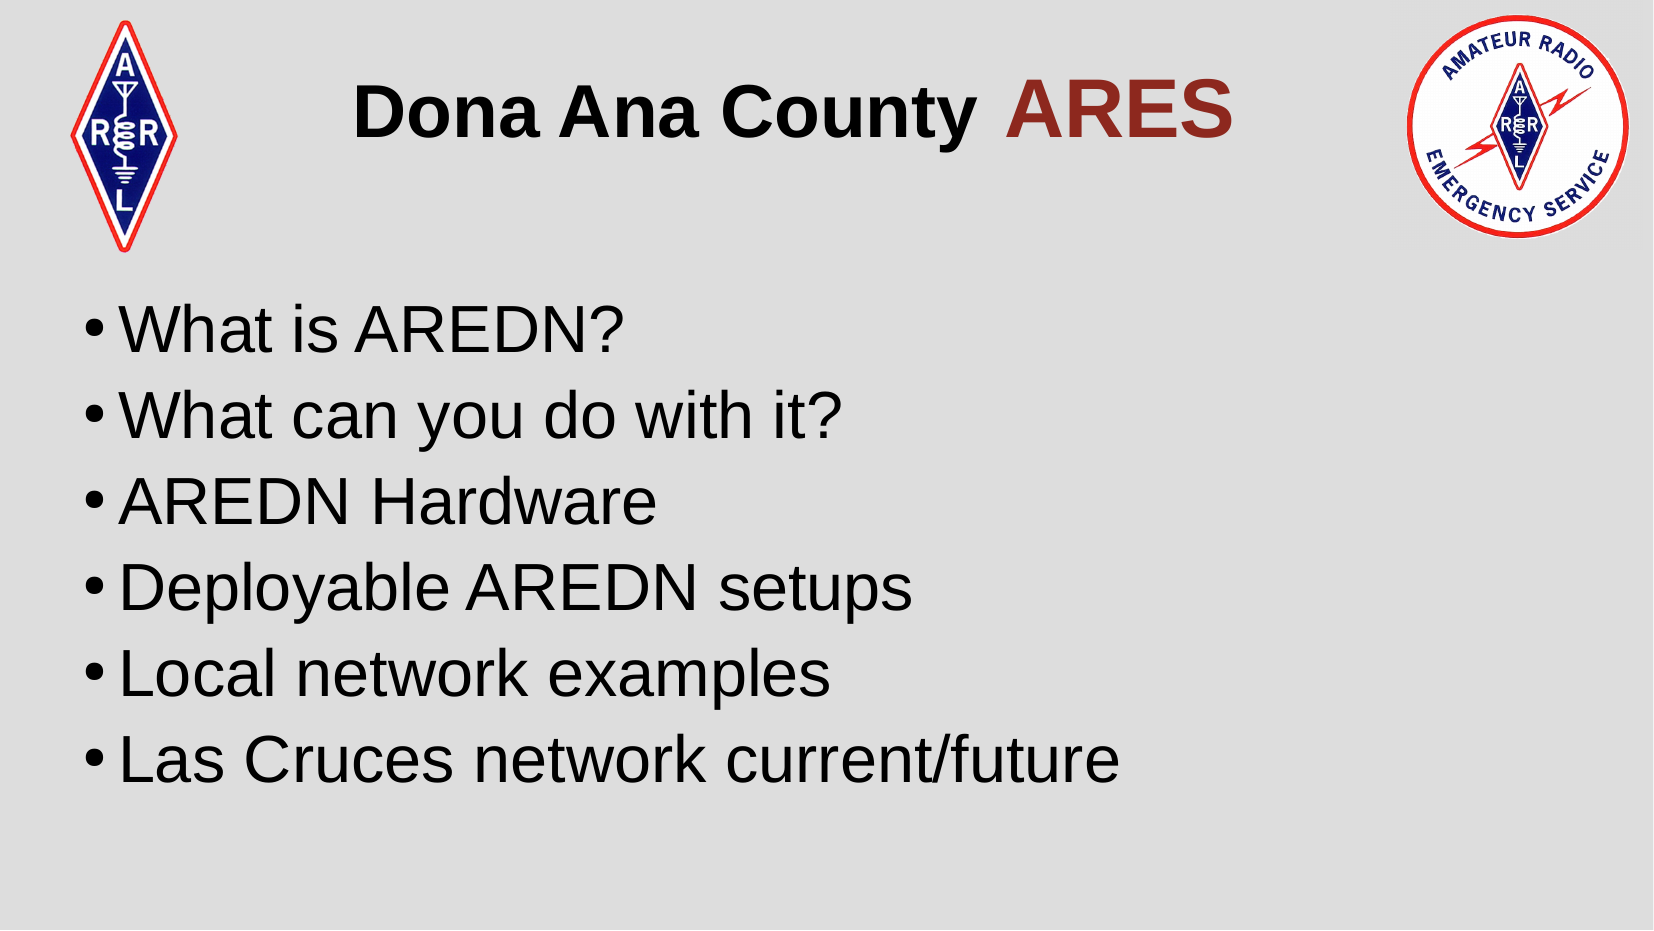

# Dona Ana County ARES
What is AREDN?
What can you do with it?
AREDN Hardware
Deployable AREDN setups
Local network examples
Las Cruces network current/future